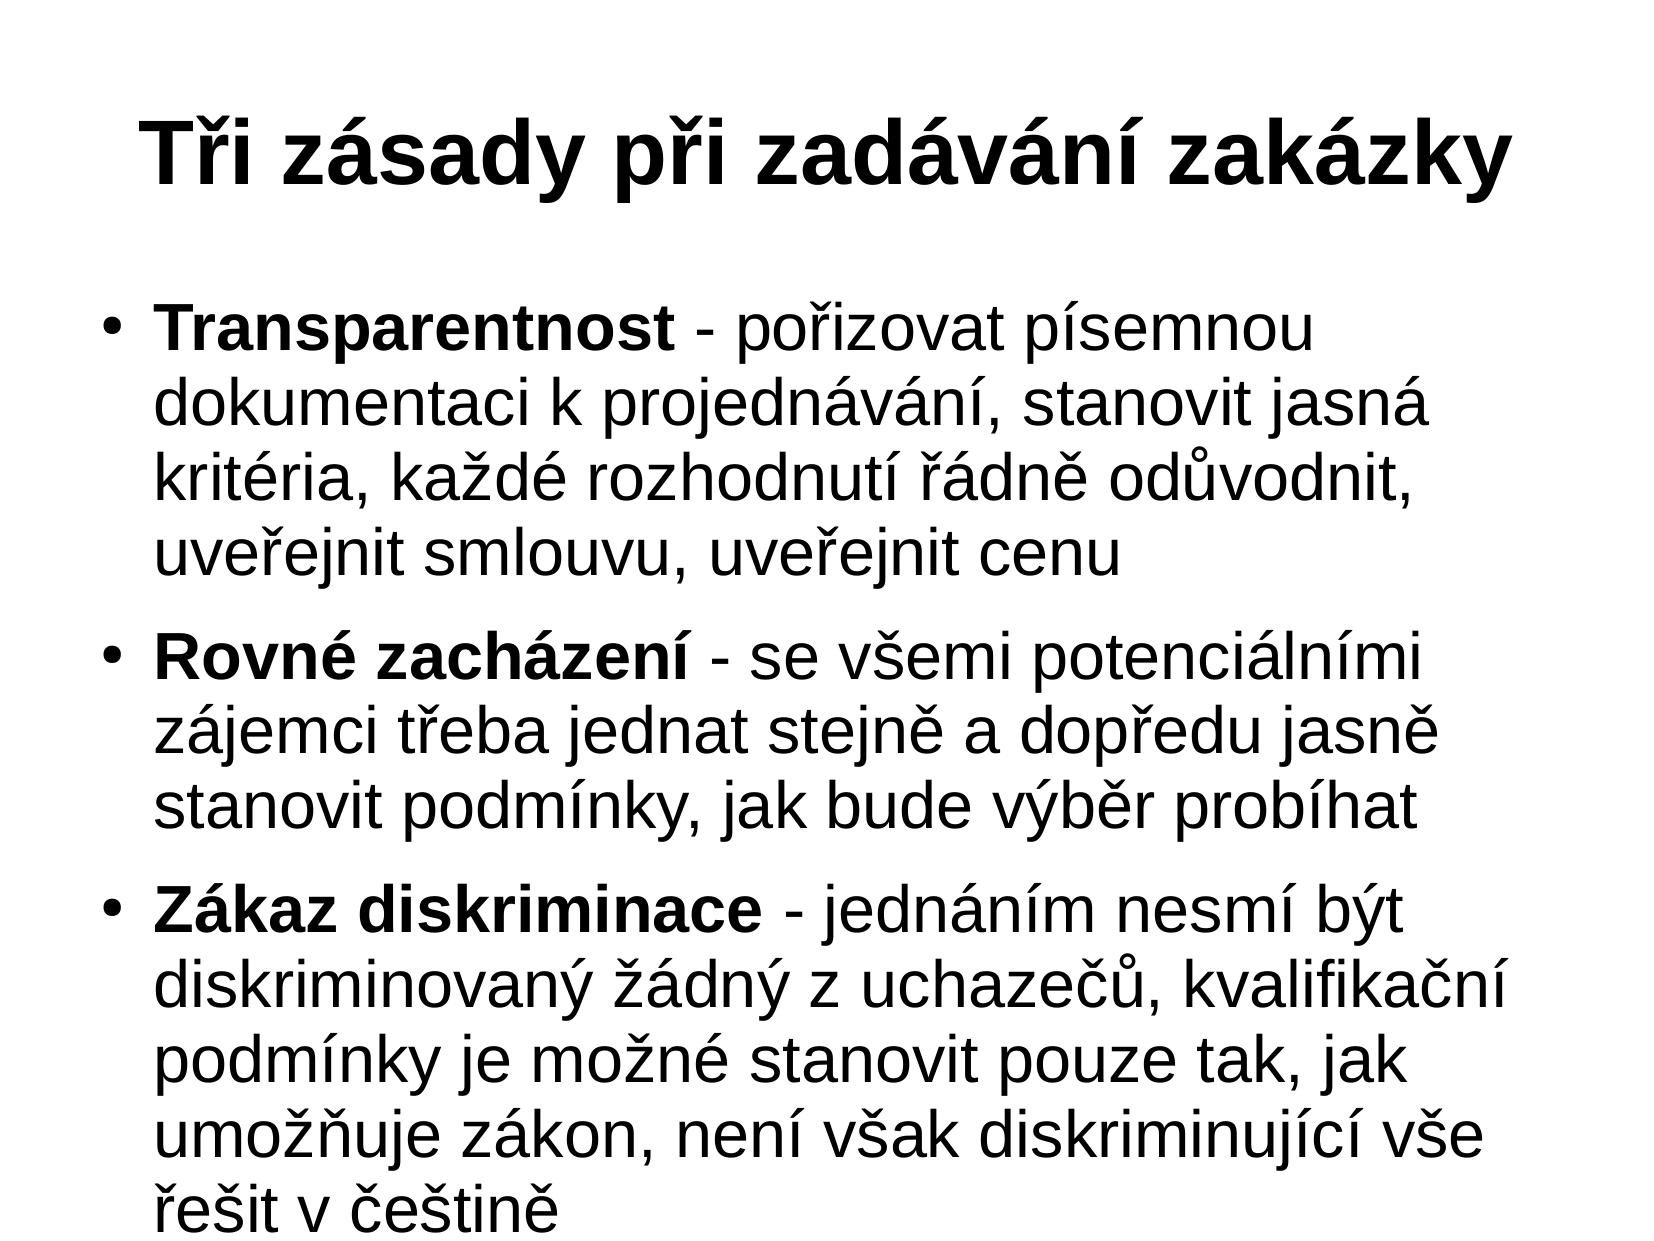

# Tři zásady při zadávání zakázky
Transparentnost - pořizovat písemnou dokumentaci k projednávání, stanovit jasná kritéria, každé rozhodnutí řádně odůvodnit, uveřejnit smlouvu, uveřejnit cenu
Rovné zacházení - se všemi potenciálními zájemci třeba jednat stejně a dopředu jasně stanovit podmínky, jak bude výběr probíhat
Zákaz diskriminace - jednáním nesmí být diskriminovaný žádný z uchazečů, kvalifikační podmínky je možné stanovit pouze tak, jak umožňuje zákon, není však diskriminující vše řešit v češtině